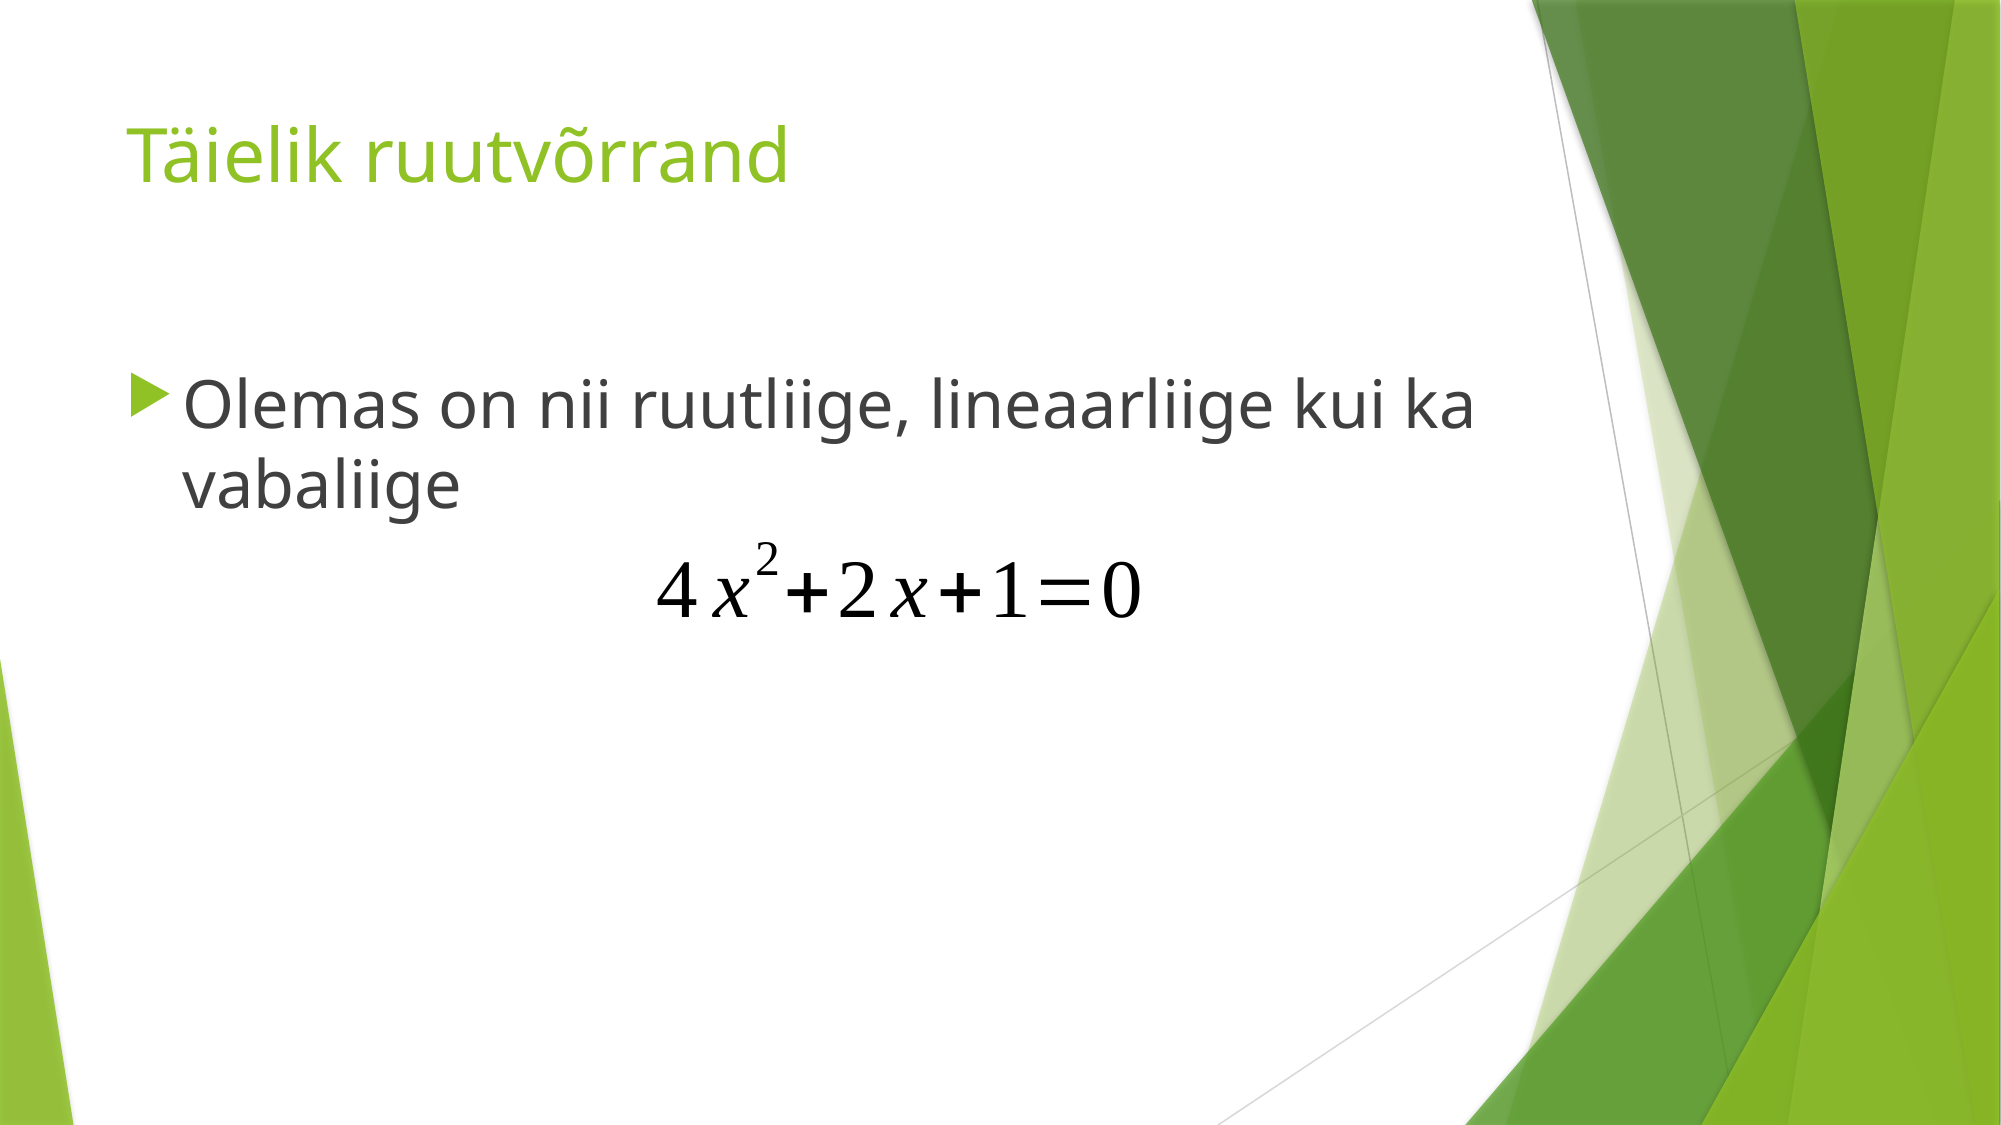

# Täielik ruutvõrrand
Olemas on nii ruutliige, lineaarliige kui ka vabaliige